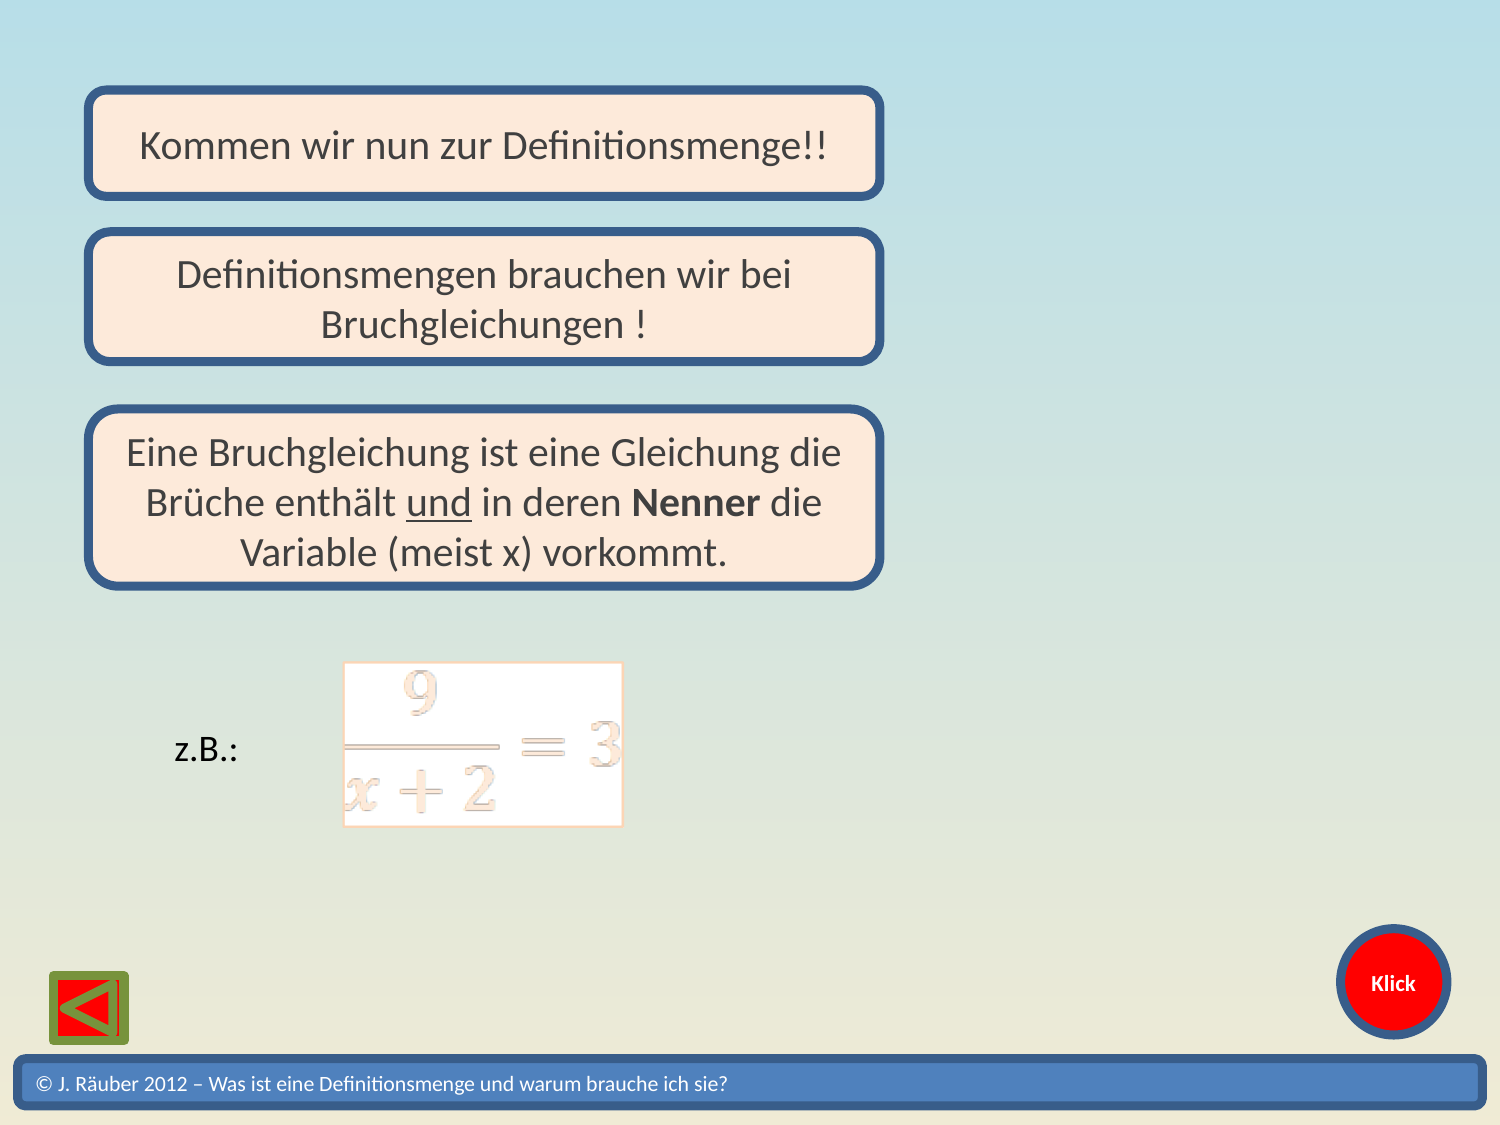

Kommen wir nun zur Definitionsmenge!!
Definitionsmengen brauchen wir bei Bruchgleichungen !
Eine Bruchgleichung ist eine Gleichung die Brüche enthält und in deren Nenner die Variable (meist x) vorkommt.
z.B.:
Klick
© J. Räuber 2012 – Was ist eine Definitionsmenge und warum brauche ich sie?